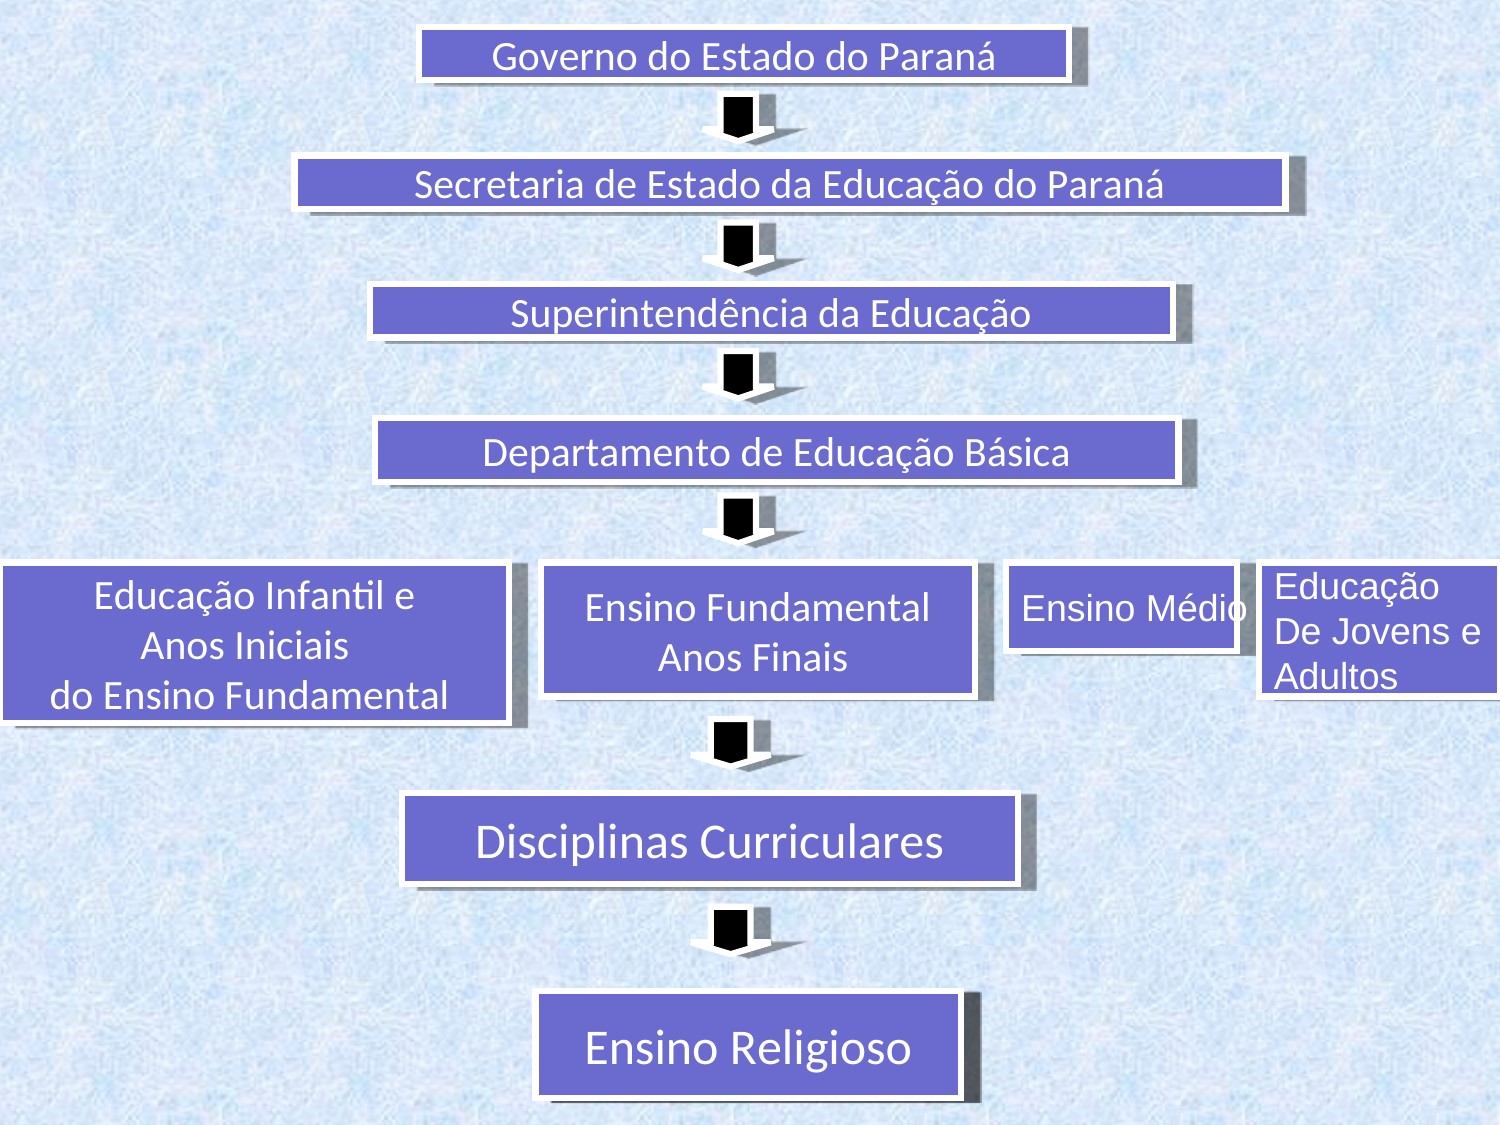

Governo do Estado do Paraná
Secretaria de Estado da Educação do Paraná
Superintendência da Educação
Departamento de Educação Básica
Educação Infantil e
Anos Iniciais
do Ensino Fundamental
Ensino Fundamental
Anos Finais
Ensino Médio
Educação
De Jovens e
Adultos
Disciplinas Curriculares
Ensino Religioso
Ensino Religioso